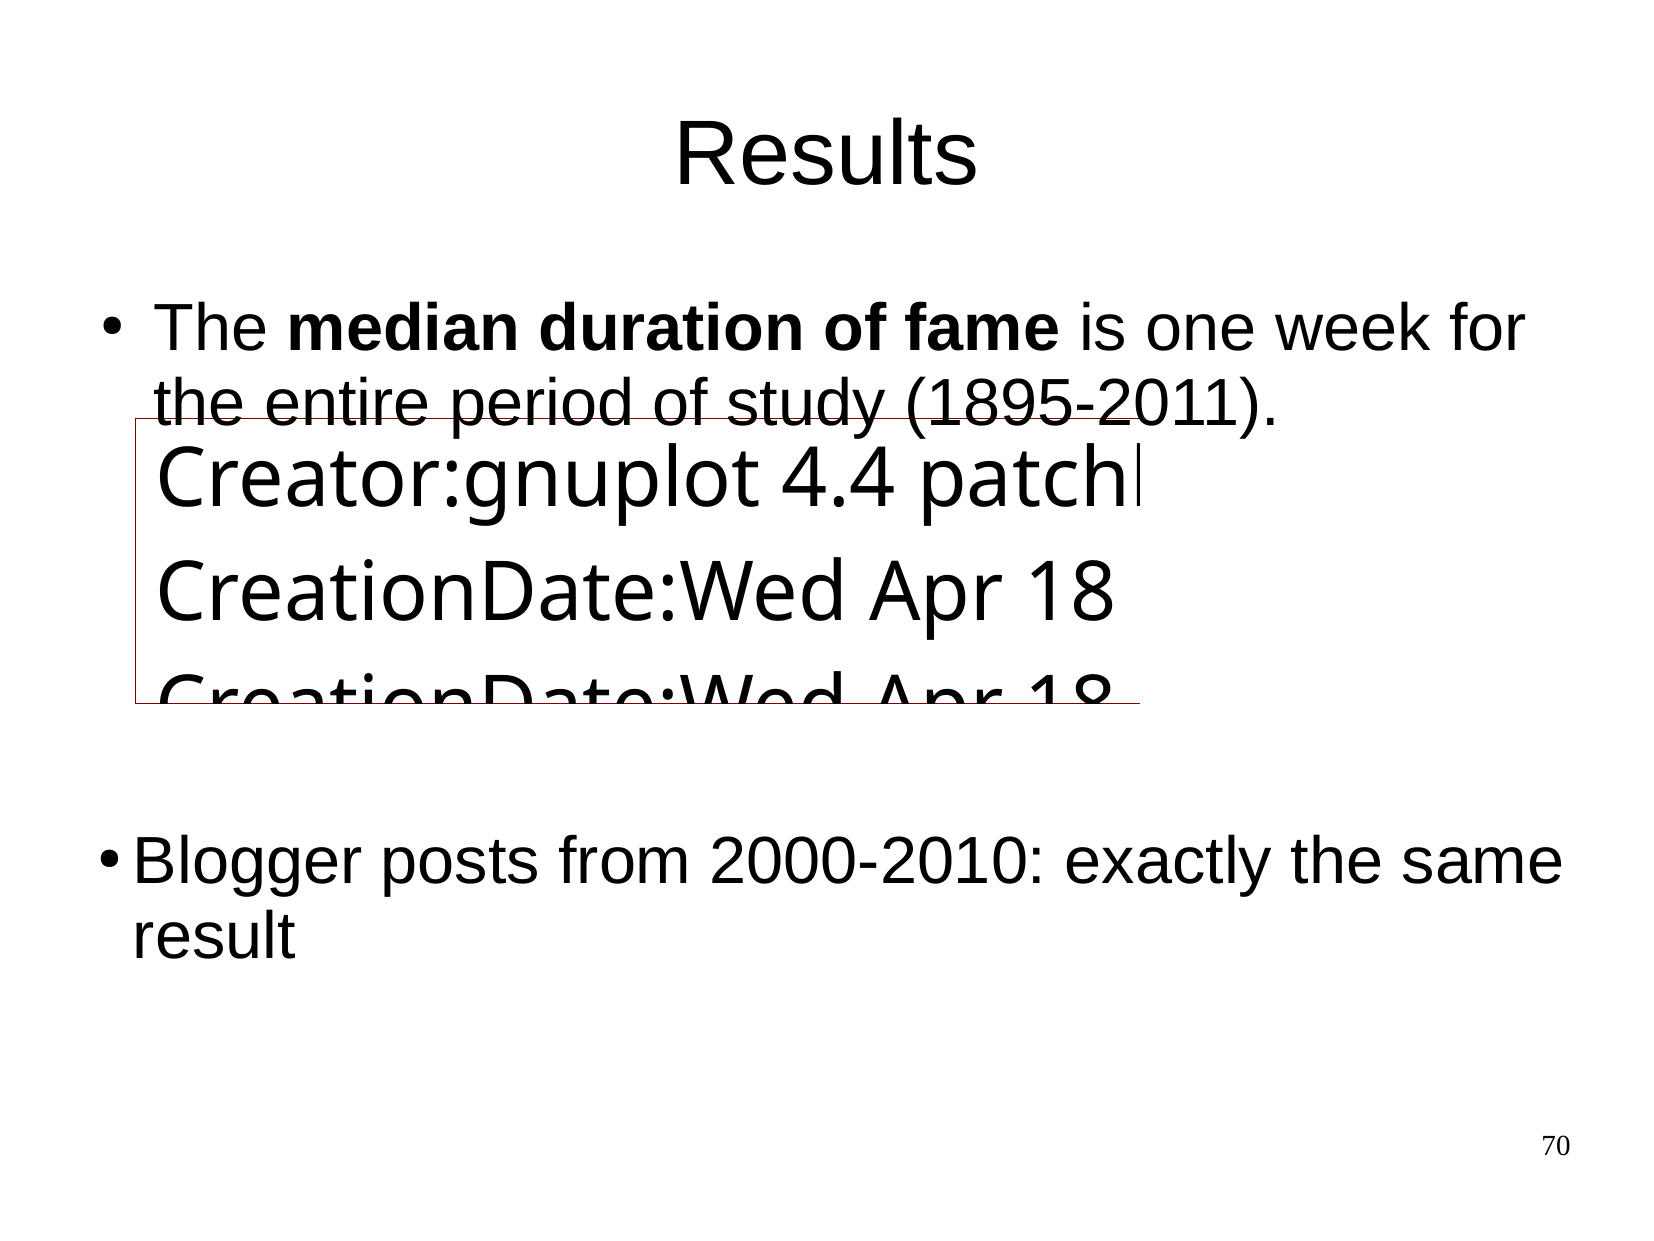

# Results
The median duration of fame is one week for the entire period of study (1895-2011).
Blogger posts from 2000-2010: exactly the same result
70